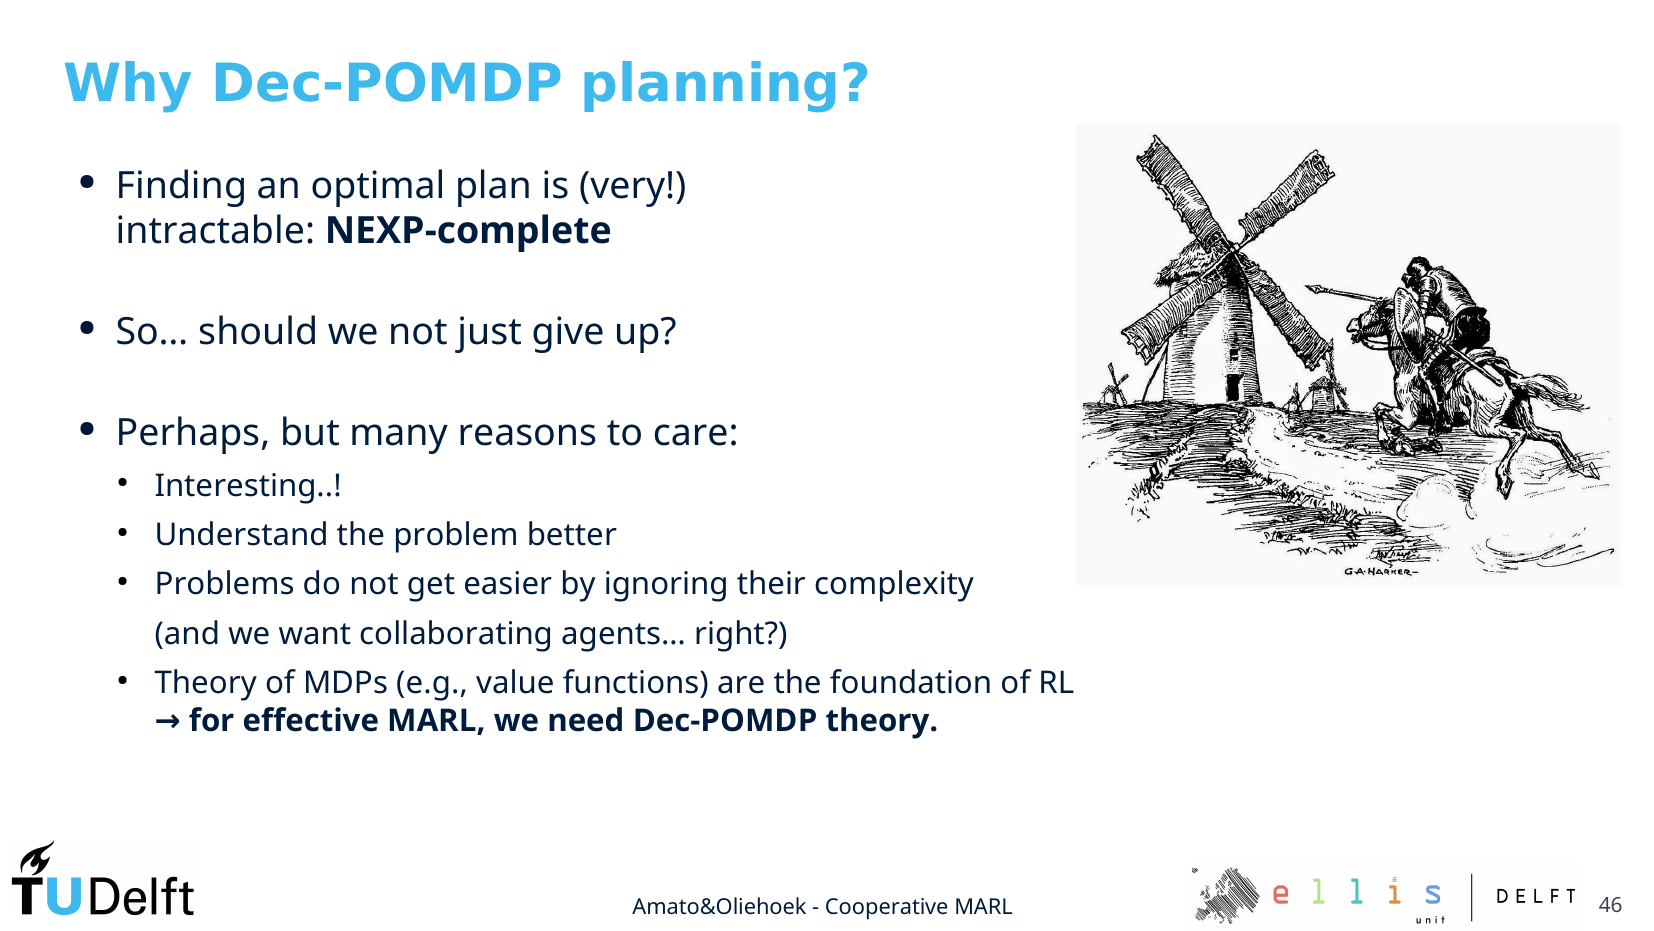

# Why Dec-POMDP planning?
Finding an optimal plan is (very!)
intractable: NEXP-complete
So… should we not just give up?
Perhaps, but many reasons to care:
Interesting..!
Understand the problem better
Problems do not get easier by ignoring their complexity
(and we want collaborating agents… right?)
Theory of MDPs (e.g., value functions) are the foundation of RL
→ for effective MARL, we need Dec-POMDP theory.
Amato&Oliehoek - Cooperative MARL